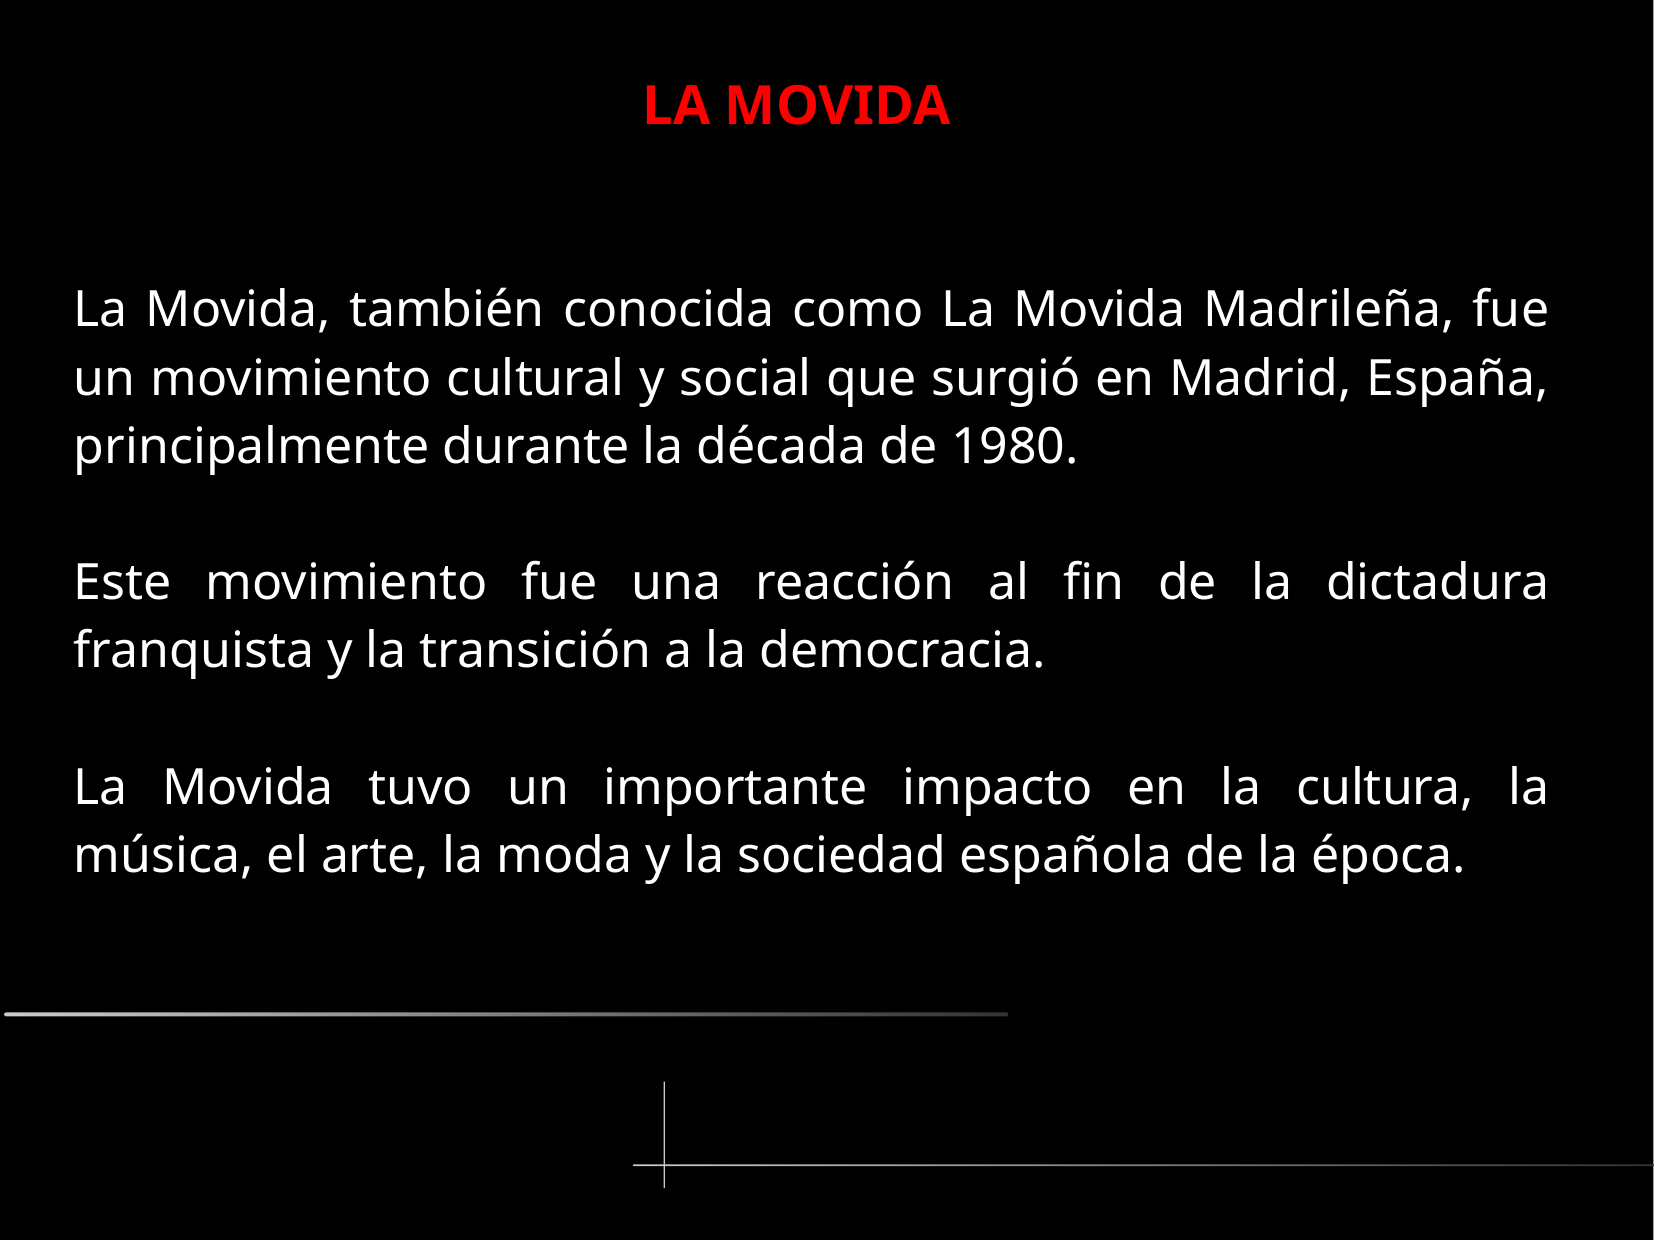

La Movida
La Movida, también conocida como La Movida Madrileña, fue un movimiento cultural y social que surgió en Madrid, España, principalmente durante la década de 1980.
Este movimiento fue una reacción al fin de la dictadura franquista y la transición a la democracia.
La Movida tuvo un importante impacto en la cultura, la música, el arte, la moda y la sociedad española de la época.